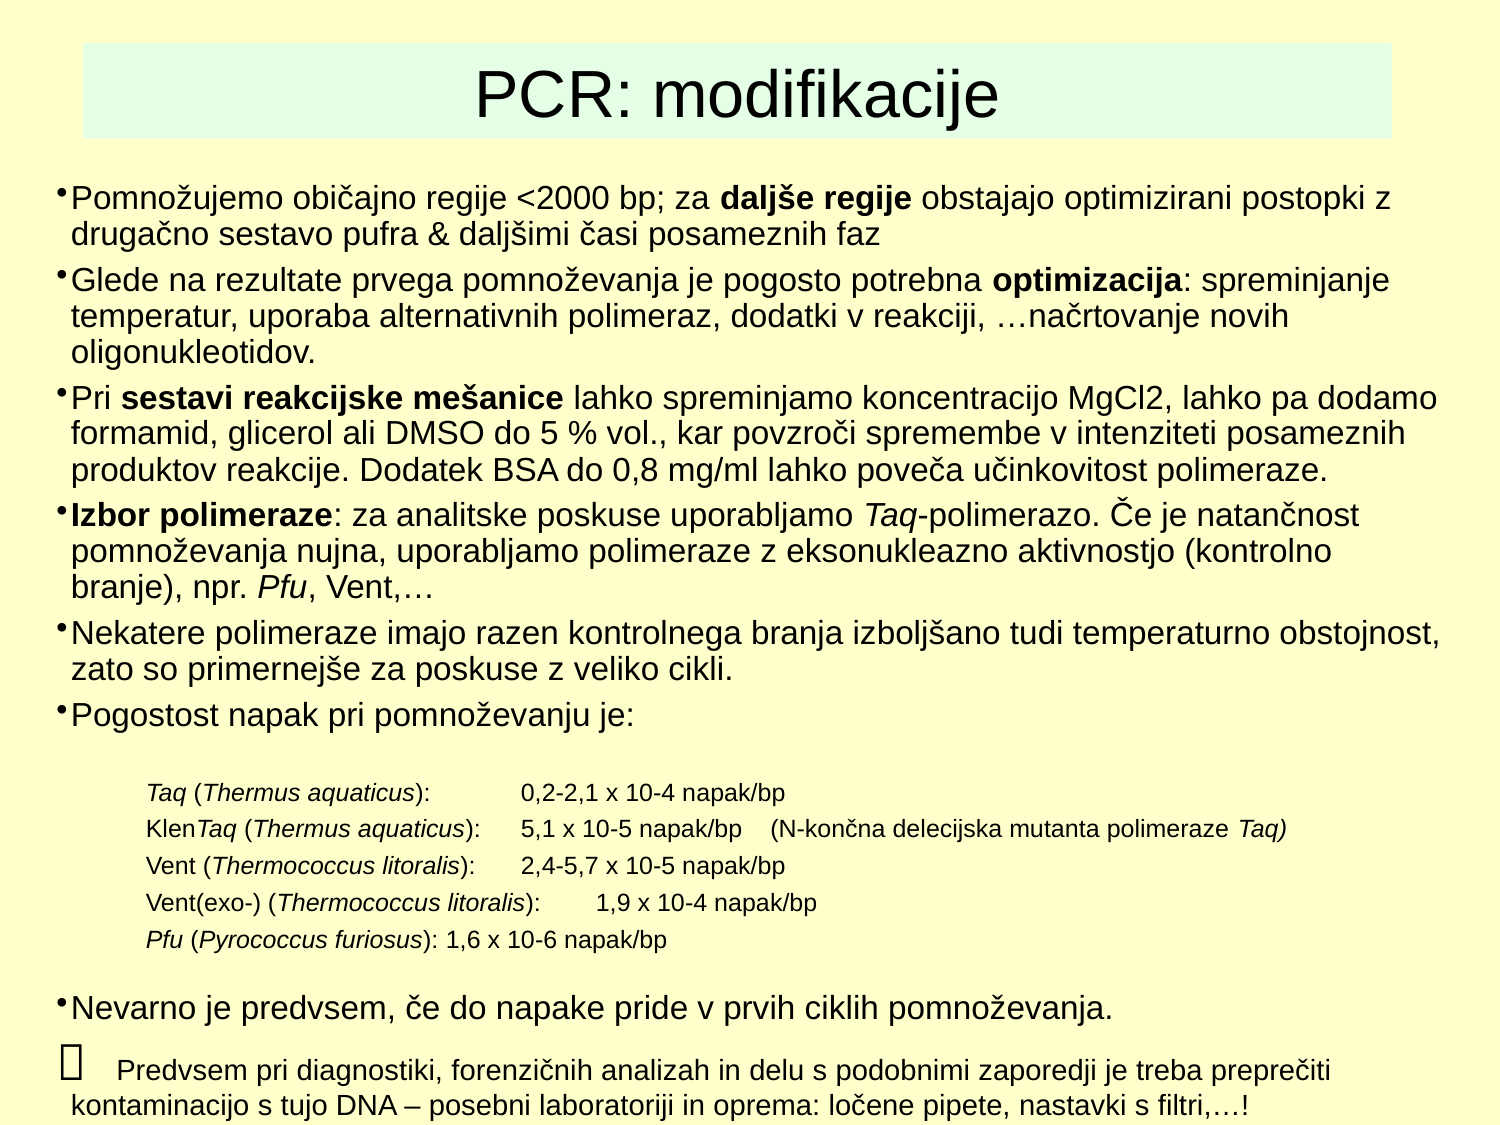

PCR: modifikacije
Pomnožujemo običajno regije <2000 bp; za daljše regije obstajajo optimizirani postopki z drugačno sestavo pufra & daljšimi časi posameznih faz
Glede na rezultate prvega pomnoževanja je pogosto potrebna optimizacija: spreminjanje temperatur, uporaba alternativnih polimeraz, dodatki v reakciji, …načrtovanje novih oligonukleotidov.
Pri sestavi reakcijske mešanice lahko spreminjamo koncentracijo MgCl2, lahko pa dodamo formamid, glicerol ali DMSO do 5 % vol., kar povzroči spremembe v intenziteti posameznih produktov reakcije. Dodatek BSA do 0,8 mg/ml lahko poveča učinkovitost polimeraze.
Izbor polimeraze: za analitske poskuse uporabljamo Taq-polimerazo. Če je natančnost pomnoževanja nujna, uporabljamo polimeraze z eksonukleazno aktivnostjo (kontrolno branje), npr. Pfu, Vent,…
Nekatere polimeraze imajo razen kontrolnega branja izboljšano tudi temperaturno obstojnost, zato so primernejše za poskuse z veliko cikli.
Pogostost napak pri pomnoževanju je:
	Taq (Thermus aquaticus): 	0,2-2,1 x 10-4 napak/bp
	KlenTaq (Thermus aquaticus): 	5,1 x 10-5 napak/bp (N-končna delecijska mutanta polimeraze Taq)
	Vent (Thermococcus litoralis):	2,4-5,7 x 10-5 napak/bp
	Vent(exo-) (Thermococcus litoralis): 	1,9 x 10-4 napak/bp
	Pfu (Pyrococcus furiosus): 	1,6 x 10-6 napak/bp
Nevarno je predvsem, če do napake pride v prvih ciklih pomnoževanja.
 Predvsem pri diagnostiki, forenzičnih analizah in delu s podobnimi zaporedji je treba preprečiti kontaminacijo s tujo DNA – posebni laboratoriji in oprema: ločene pipete, nastavki s filtri,…!